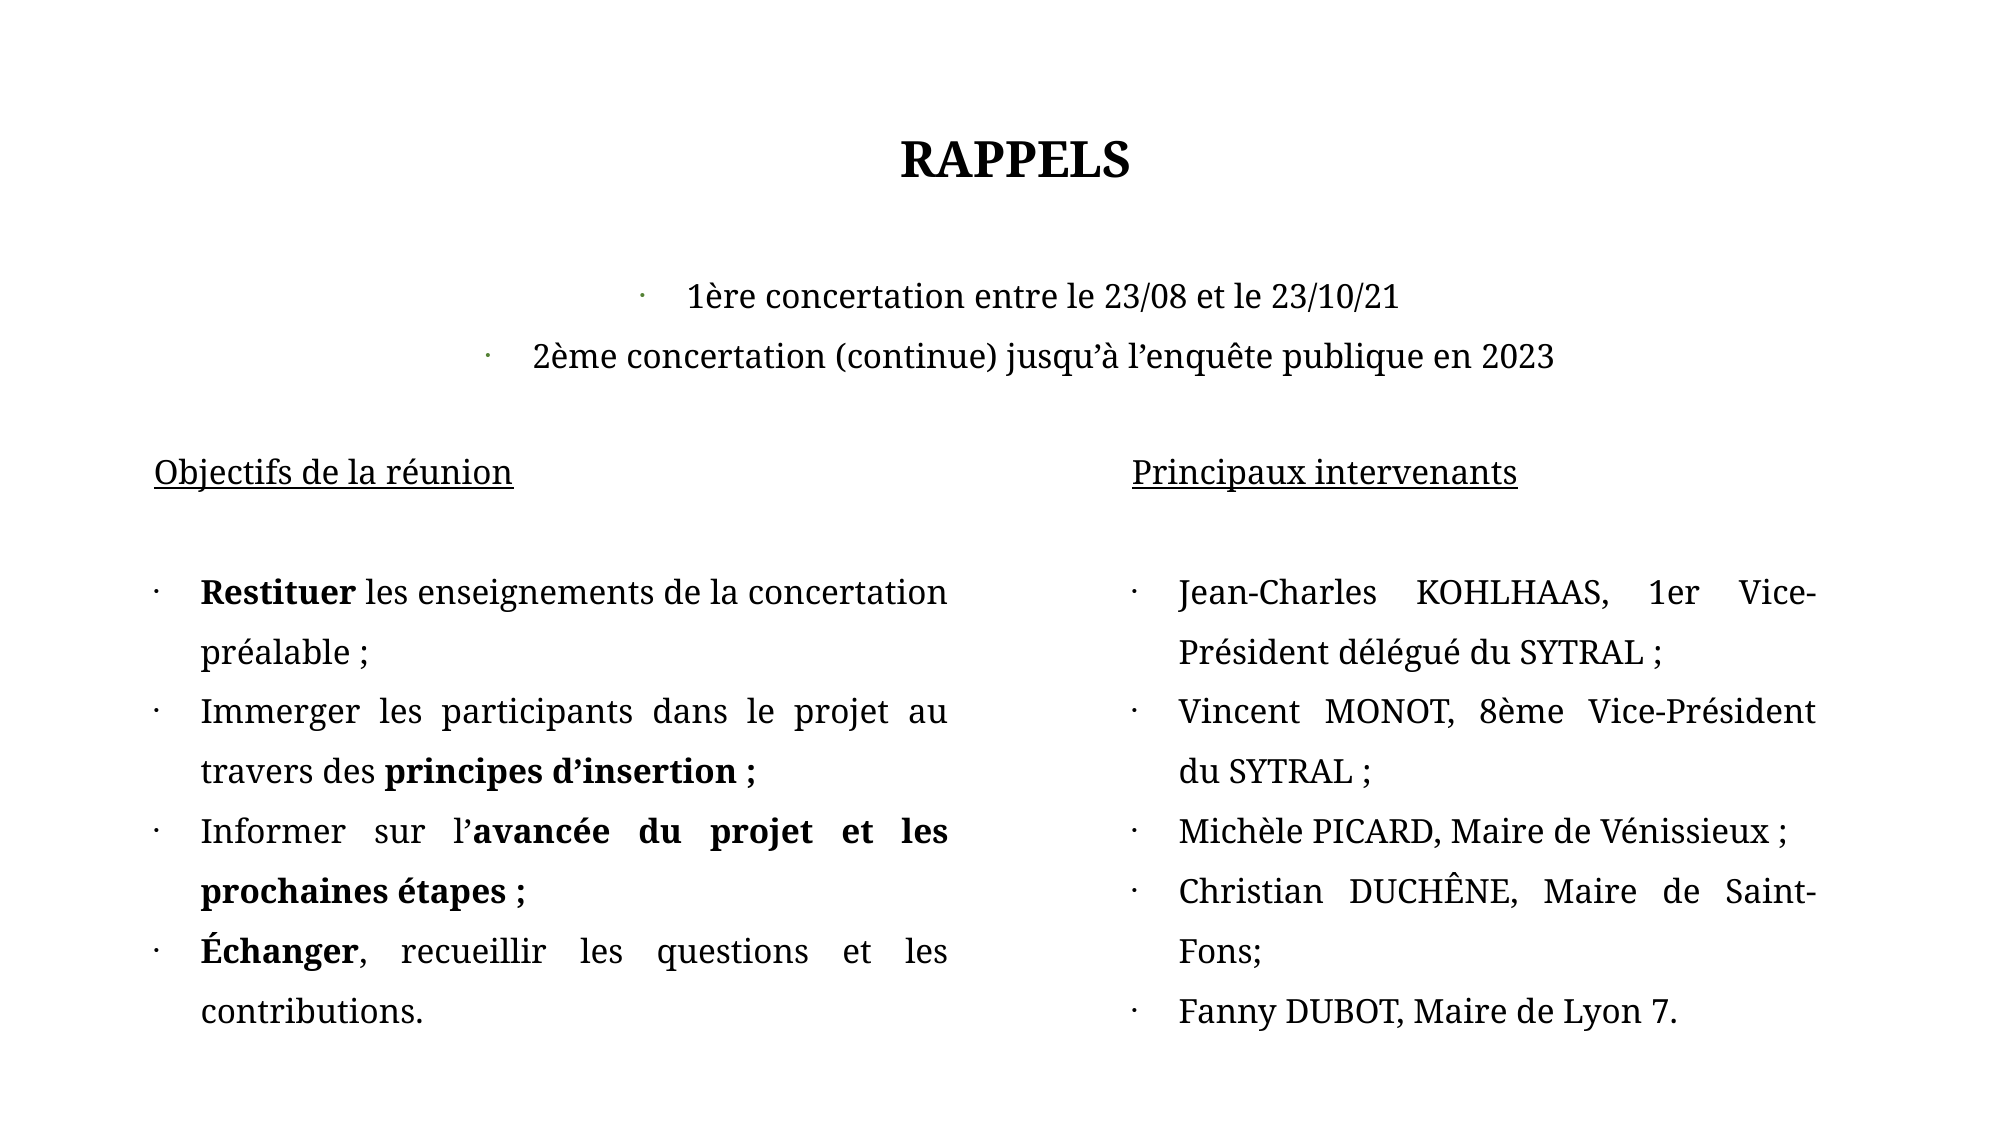

RAPPELS
1ère concertation entre le 23/08 et le 23/10/21
2ème concertation (continue) jusqu’à l’enquête publique en 2023
Objectifs de la réunion
Restituer les enseignements de la concertation préalable ;
Immerger les participants dans le projet au travers des principes d’insertion ;
Informer sur l’avancée du projet et les prochaines étapes ;
Échanger, recueillir les questions et les contributions.
Principaux intervenants
Jean-Charles KOHLHAAS, 1er Vice-Président délégué du SYTRAL ;
Vincent MONOT, 8ème Vice-Président du SYTRAL ;
Michèle PICARD, Maire de Vénissieux ;
Christian DUCHÊNE, Maire de Saint-Fons;
Fanny DUBOT, Maire de Lyon 7.